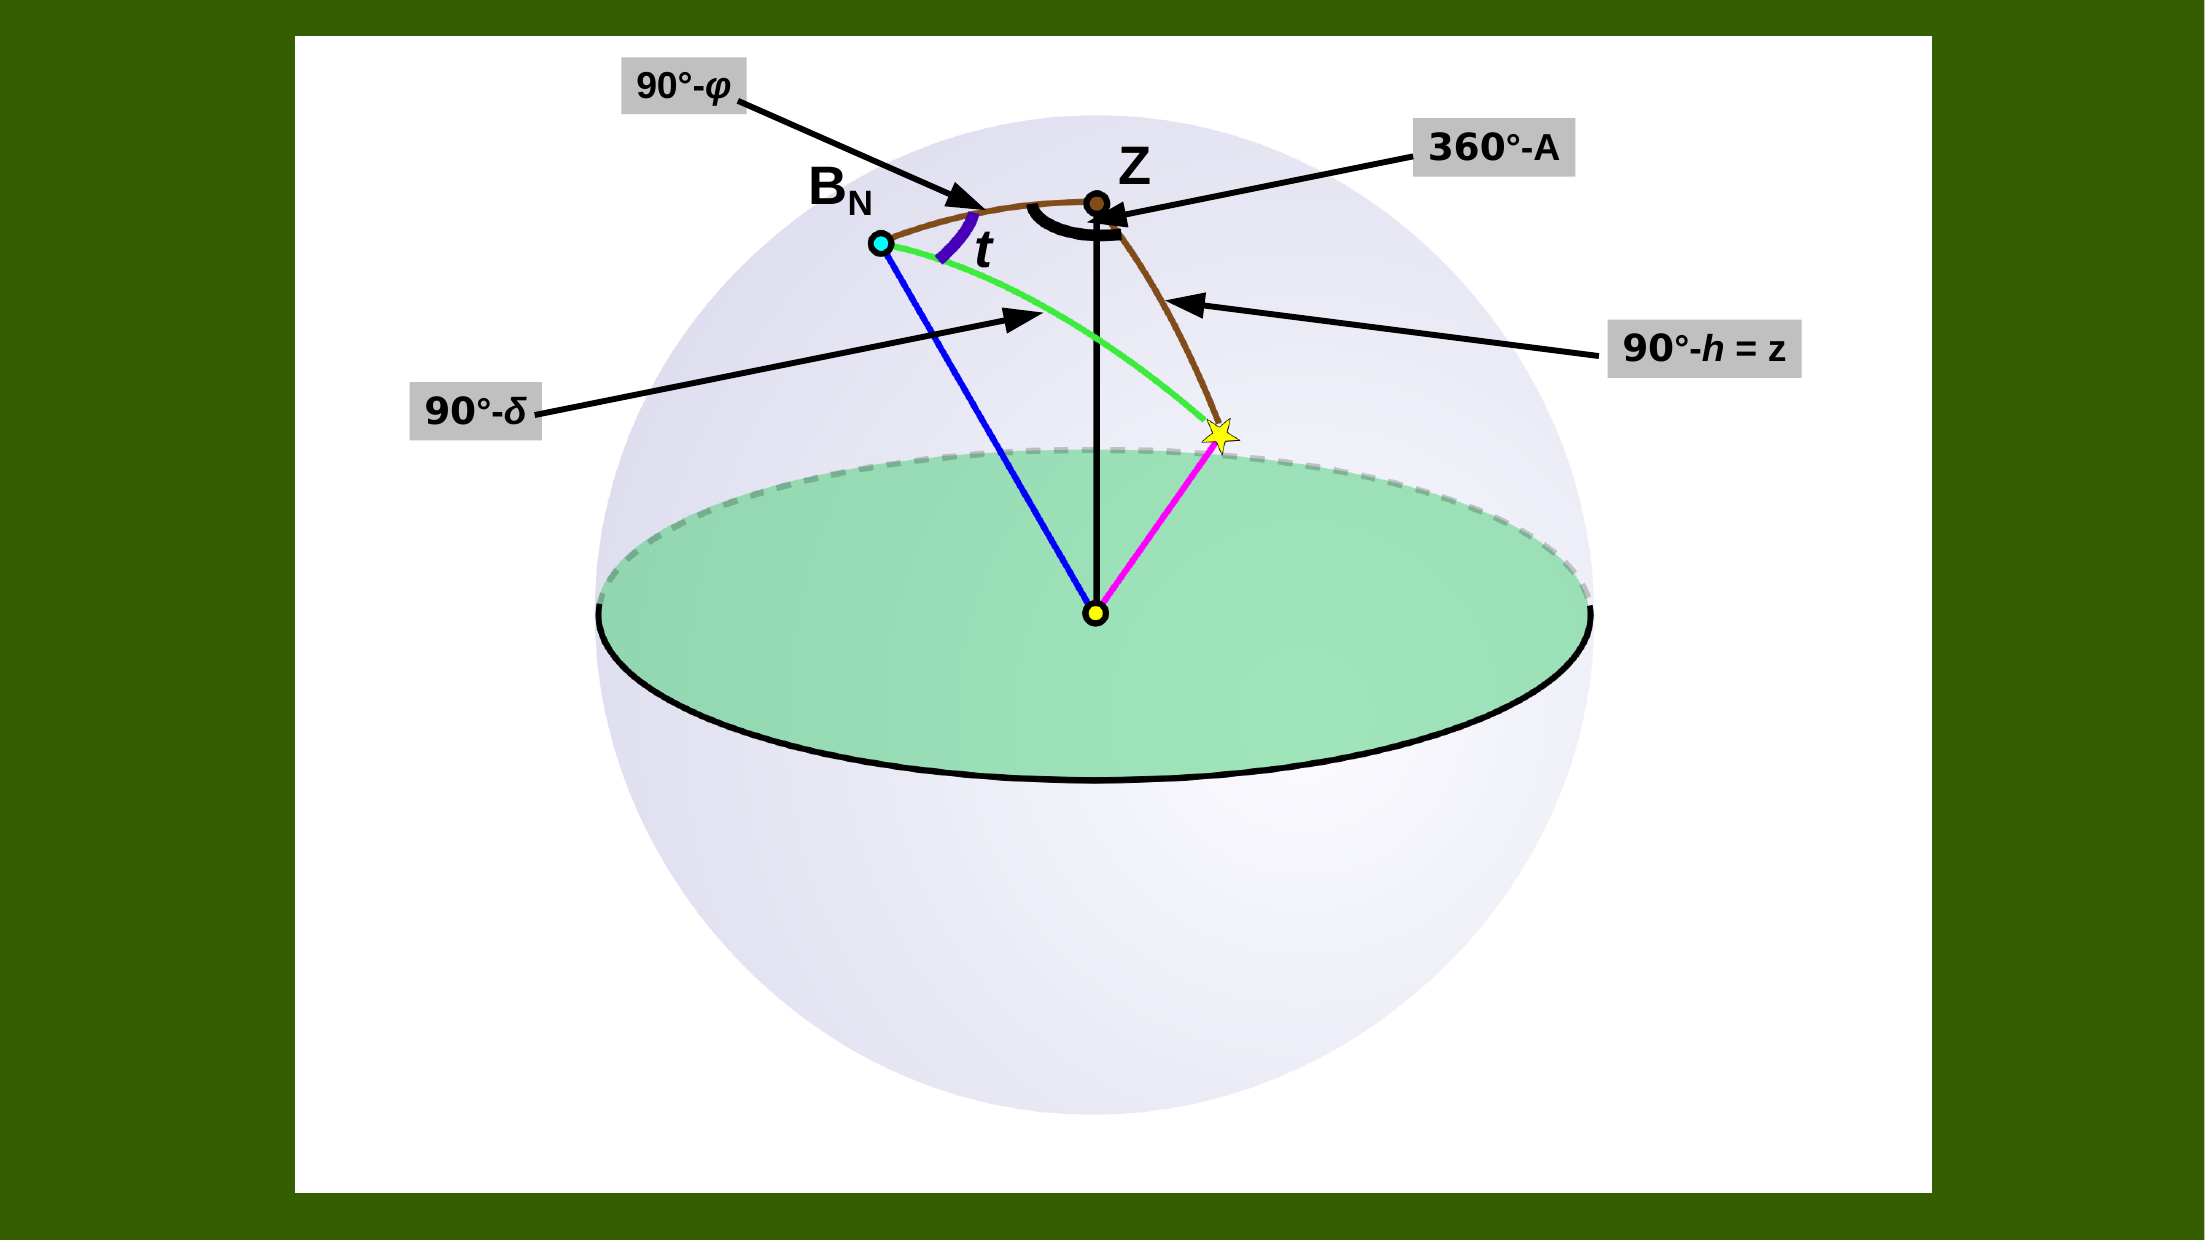

90°-φ
360°-A
Z
BN
t
90°-h = z
90°-δ